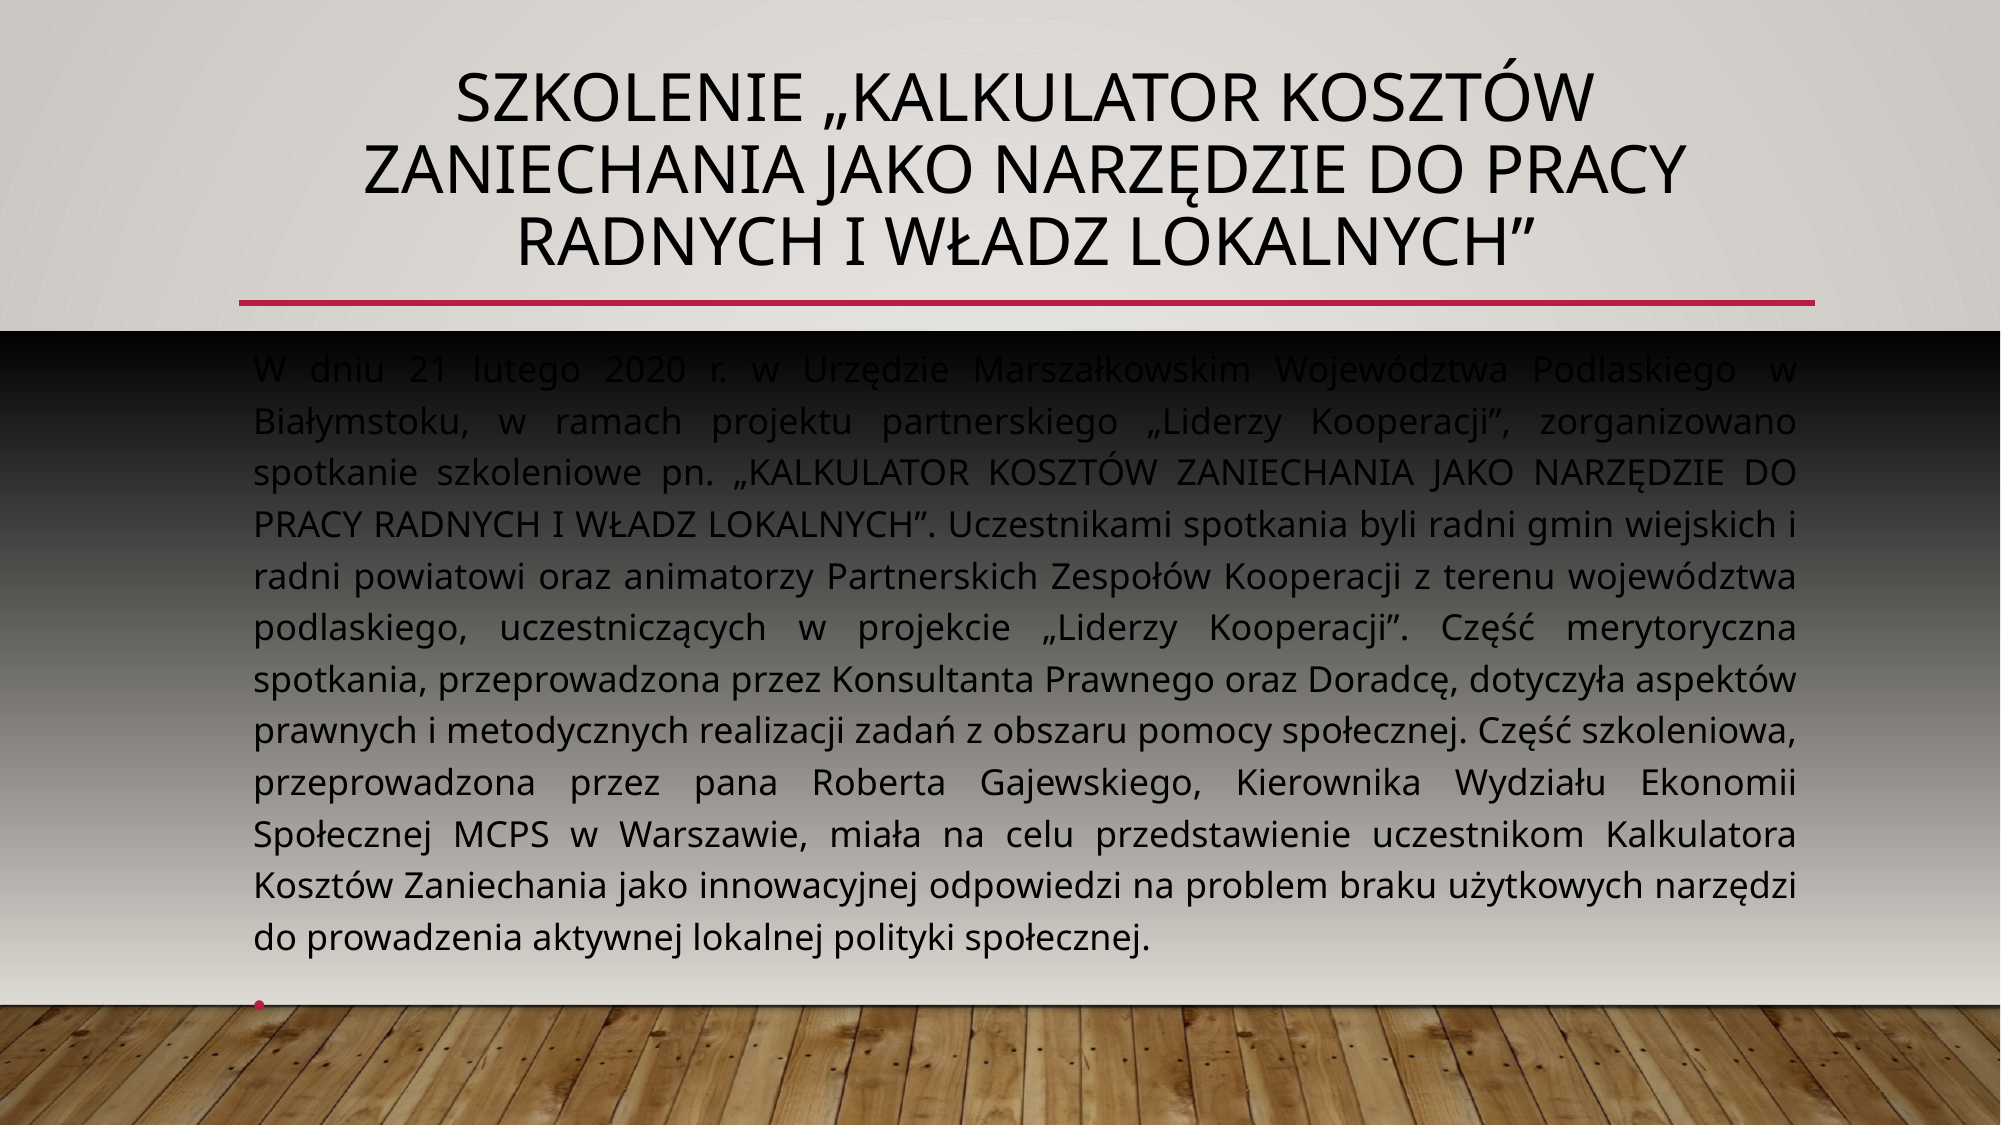

# Szkolenie „Kalkulator kosztów zaniechania jako narzędzie do pracy radnych i władz lokalnych”
W dniu 21 lutego 2020 r. w Urzędzie Marszałkowskim Województwa Podlaskiego  w Białymstoku, w ramach projektu partnerskiego „Liderzy Kooperacji”, zorganizowano spotkanie szkoleniowe pn. „KALKULATOR KOSZTÓW ZANIECHANIA JAKO NARZĘDZIE DO PRACY RADNYCH I WŁADZ LOKALNYCH”. Uczestnikami spotkania byli radni gmin wiejskich i radni powiatowi oraz animatorzy Partnerskich Zespołów Kooperacji z terenu województwa podlaskiego, uczestniczących w projekcie „Liderzy Kooperacji”. Część merytoryczna spotkania, przeprowadzona przez Konsultanta Prawnego oraz Doradcę, dotyczyła aspektów prawnych i metodycznych realizacji zadań z obszaru pomocy społecznej. Część szkoleniowa, przeprowadzona przez pana Roberta Gajewskiego, Kierownika Wydziału Ekonomii Społecznej MCPS w Warszawie, miała na celu przedstawienie uczestnikom Kalkulatora Kosztów Zaniechania jako innowacyjnej odpowiedzi na problem braku użytkowych narzędzi do prowadzenia aktywnej lokalnej polityki społecznej.